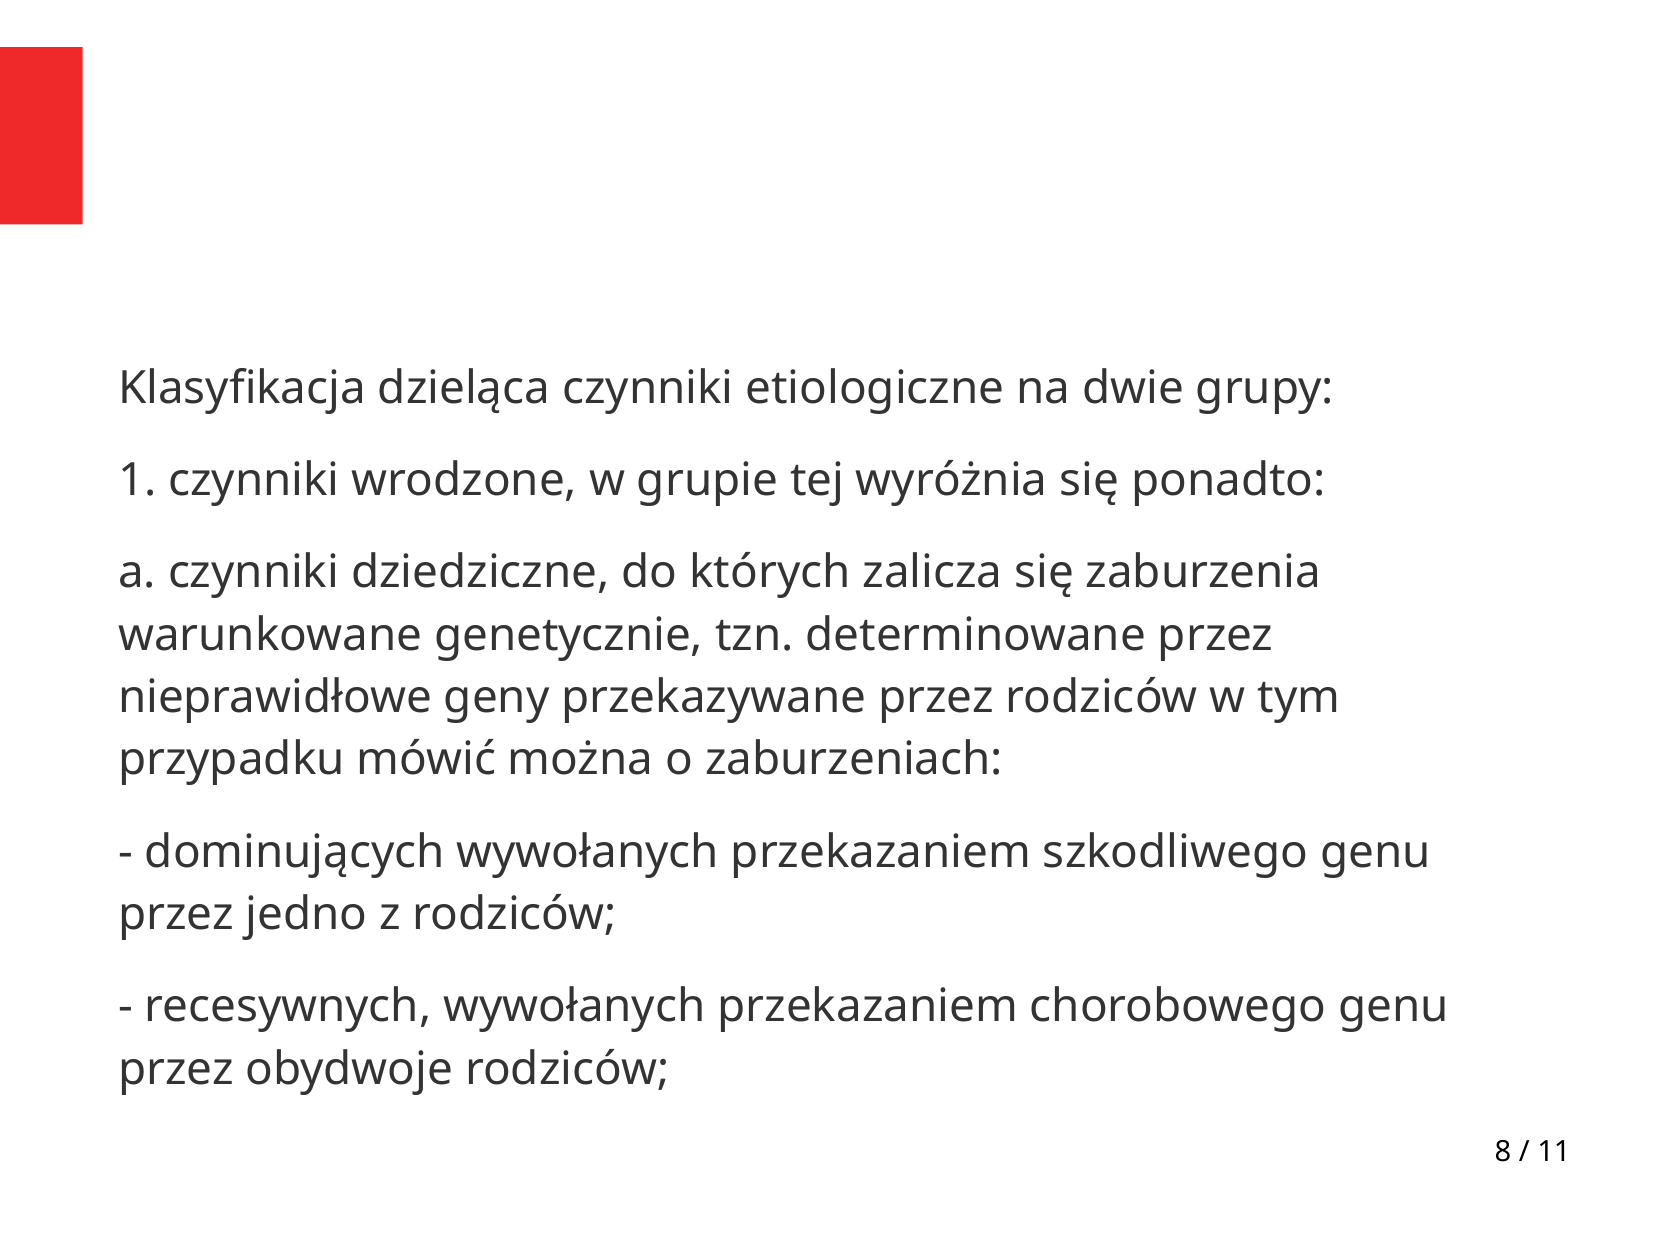

#
Klasyfikacja dzieląca czynniki etiologiczne na dwie grupy:
1. czynniki wrodzone, w grupie tej wyróżnia się ponadto:
a. czynniki dziedziczne, do których zalicza się zaburzenia warunkowane genetycznie, tzn. determinowane przez nieprawidłowe geny przekazywane przez rodziców w tym przypadku mówić można o zaburzeniach:
- dominujących wywołanych przekazaniem szkodliwego genu przez jedno z rodziców;
- recesywnych, wywołanych przekazaniem chorobowego genu przez obydwoje rodziców;
8